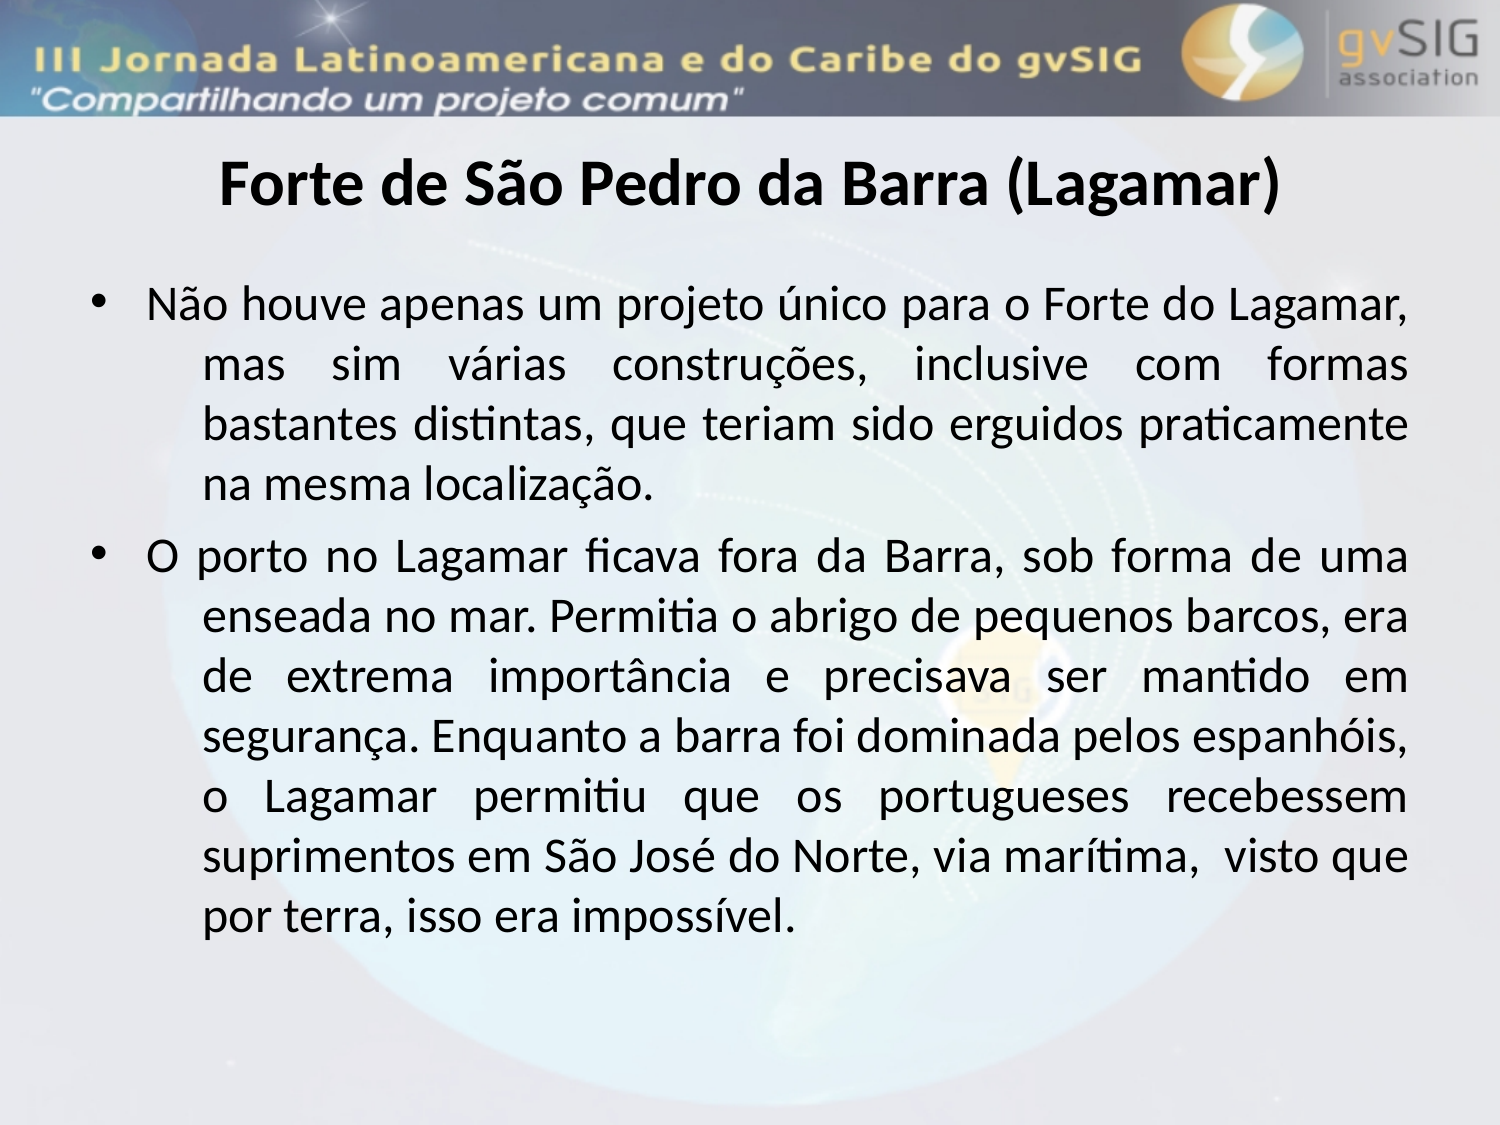

# Forte de São Pedro da Barra (Lagamar)
Não houve apenas um projeto único para o Forte do Lagamar, mas sim várias construções, inclusive com formas bastantes distintas, que teriam sido erguidos praticamente na mesma localização.
O porto no Lagamar ficava fora da Barra, sob forma de uma enseada no mar. Permitia o abrigo de pequenos barcos, era de extrema importância e precisava ser mantido em segurança. Enquanto a barra foi dominada pelos espanhóis, o Lagamar permitiu que os portugueses recebessem suprimentos em São José do Norte, via marítima, visto que por terra, isso era impossível.